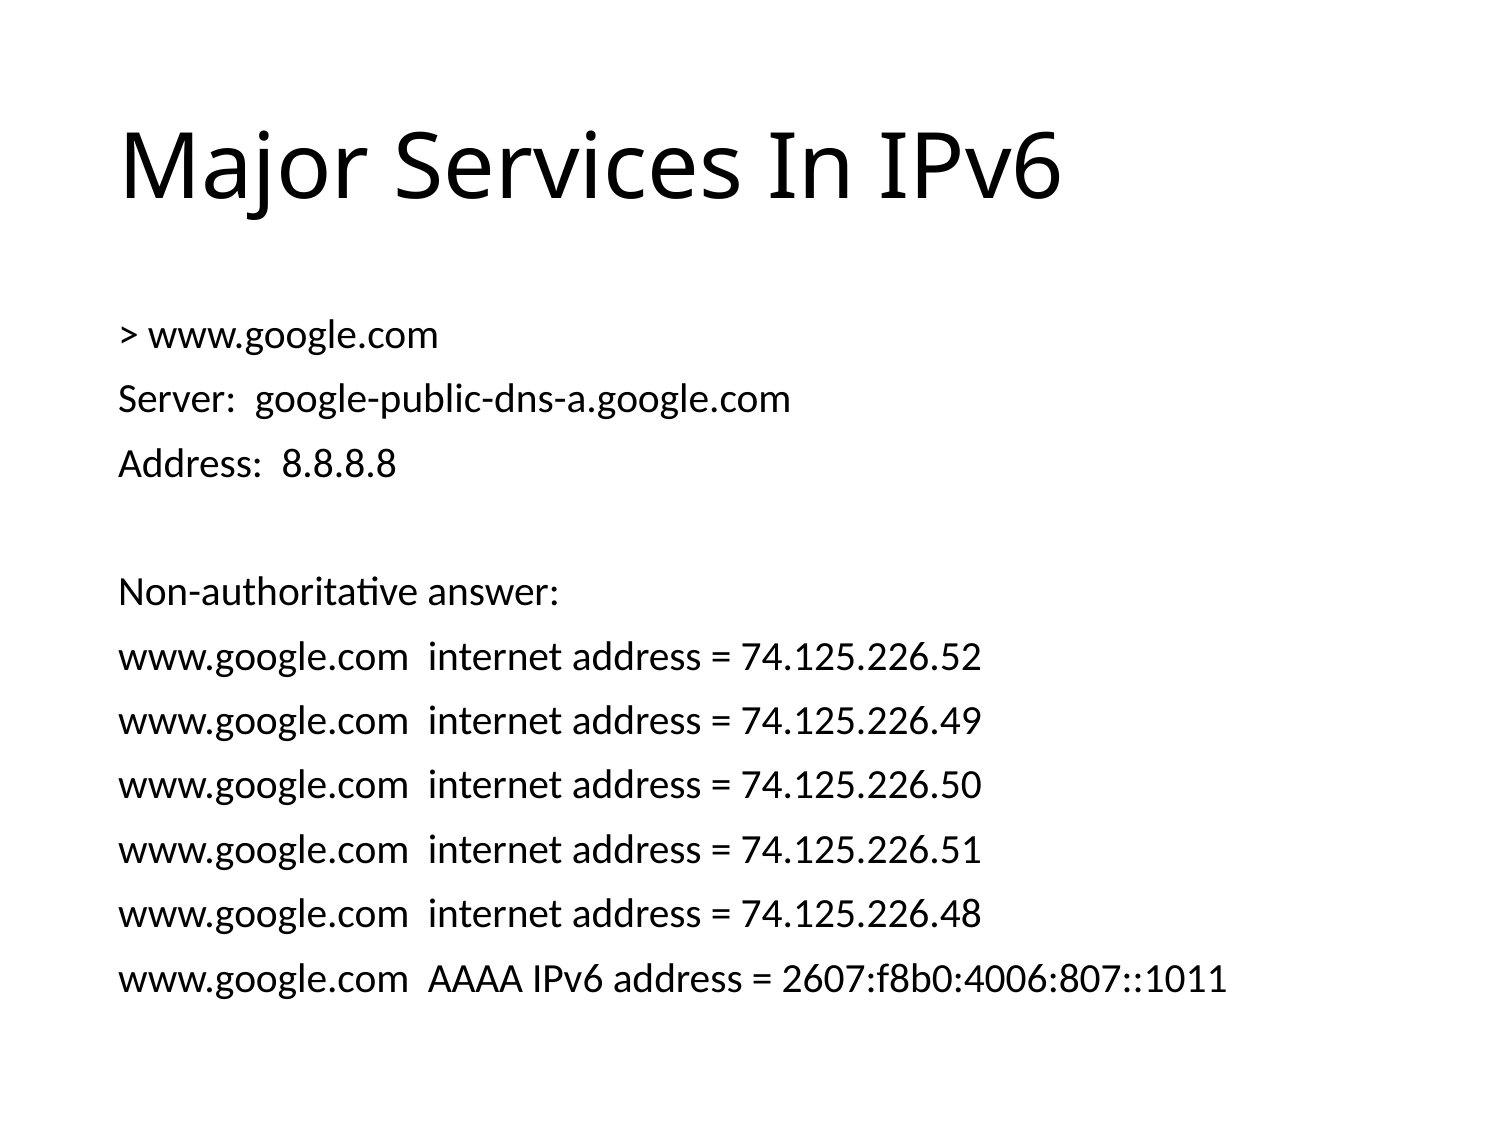

# Major Services In IPv6
> www.google.com
Server: google-public-dns-a.google.com
Address: 8.8.8.8
Non-authoritative answer:
www.google.com internet address = 74.125.226.52
www.google.com internet address = 74.125.226.49
www.google.com internet address = 74.125.226.50
www.google.com internet address = 74.125.226.51
www.google.com internet address = 74.125.226.48
www.google.com AAAA IPv6 address = 2607:f8b0:4006:807::1011